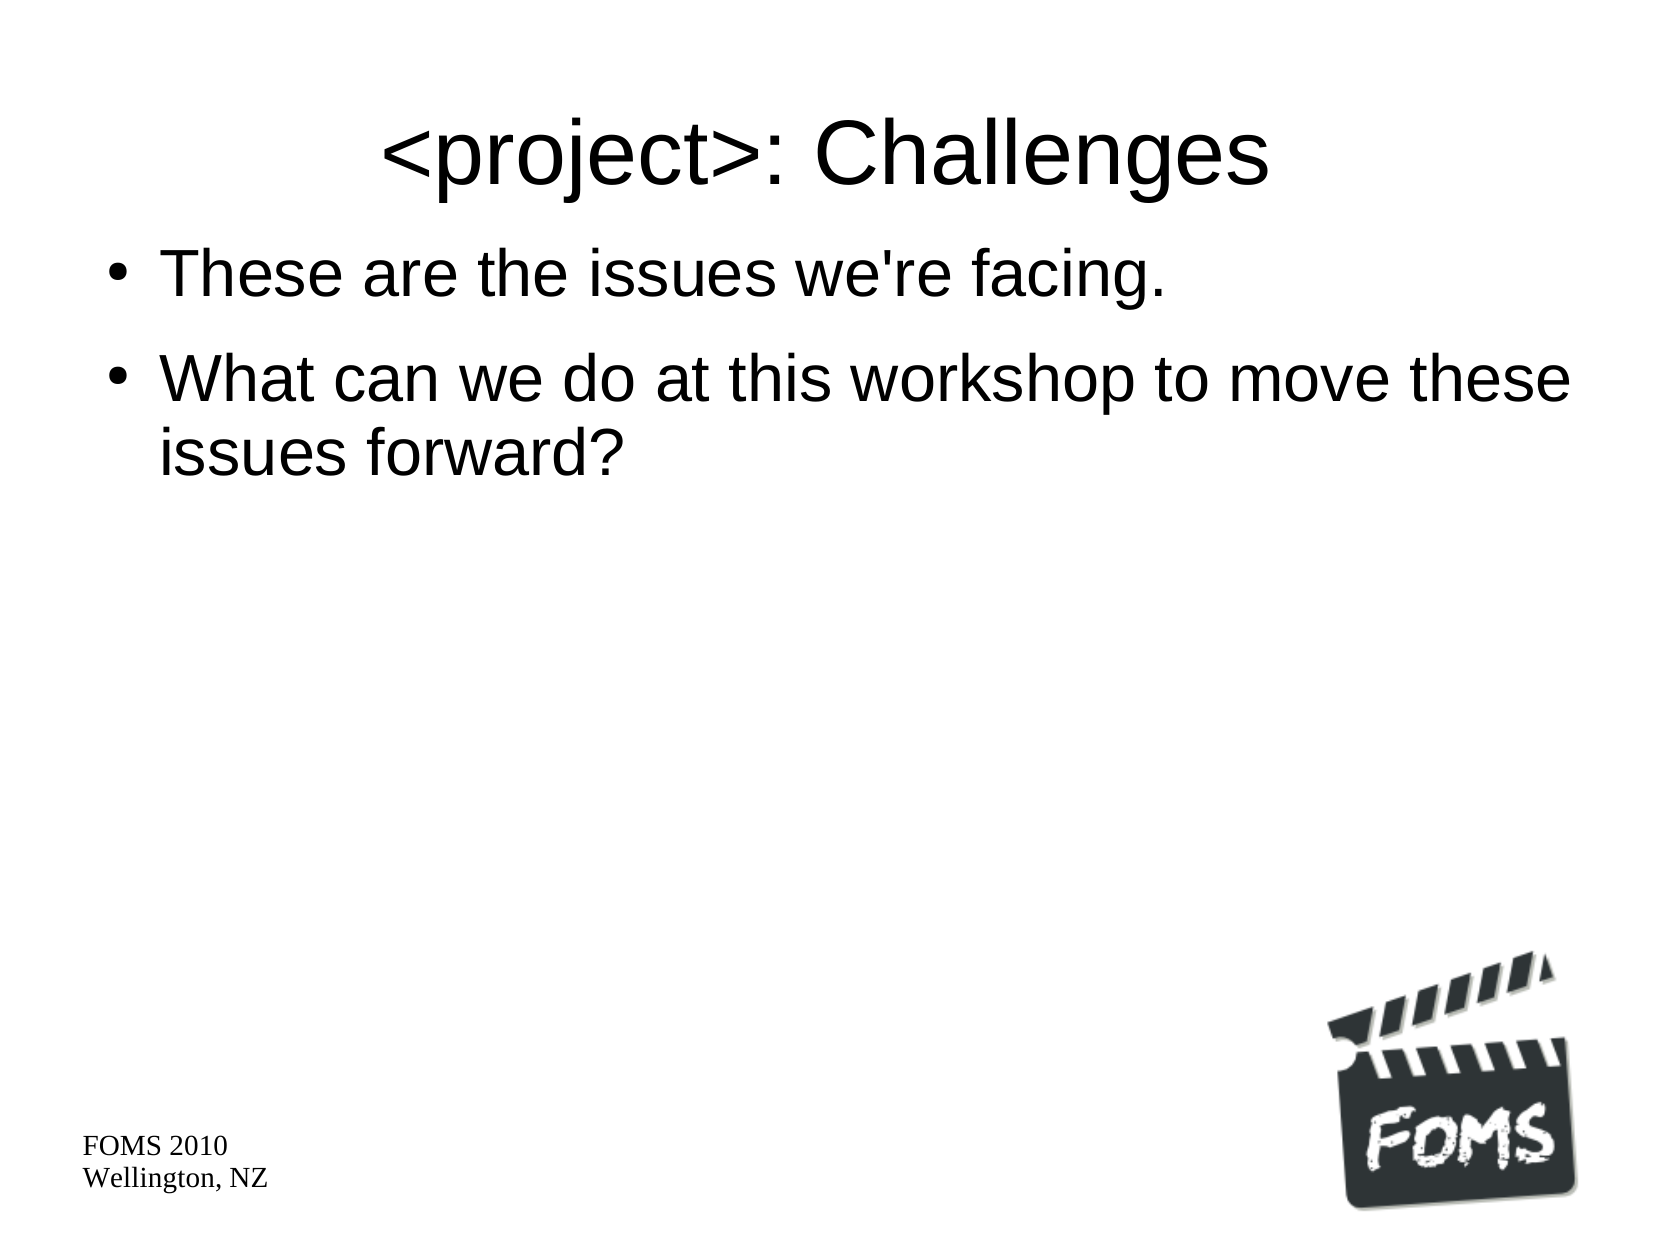

# <project>: Challenges
These are the issues we're facing.
What can we do at this workshop to move these issues forward?